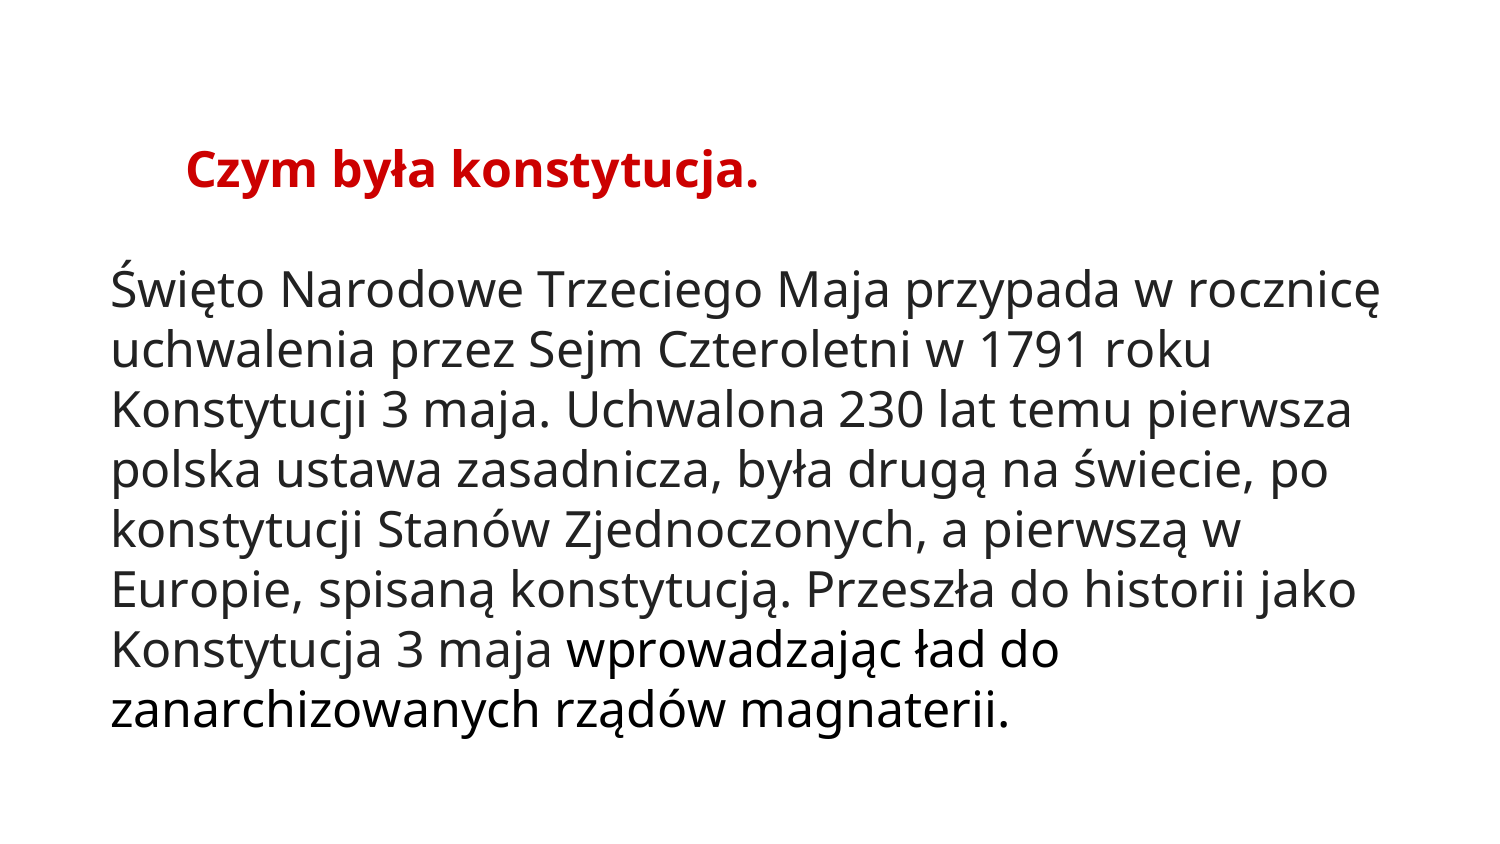

# Czym była konstytucja.
Święto Narodowe Trzeciego Maja przypada w rocznicę uchwalenia przez Sejm Czteroletni w 1791 roku Konstytucji 3 maja. Uchwalona 230 lat temu pierwsza polska ustawa zasadnicza, była drugą na świecie, po konstytucji Stanów Zjednoczonych, a pierwszą w Europie, spisaną konstytucją. Przeszła do historii jako Konstytucja 3 maja wprowadzając ład do zanarchizowanych rządów magnaterii.